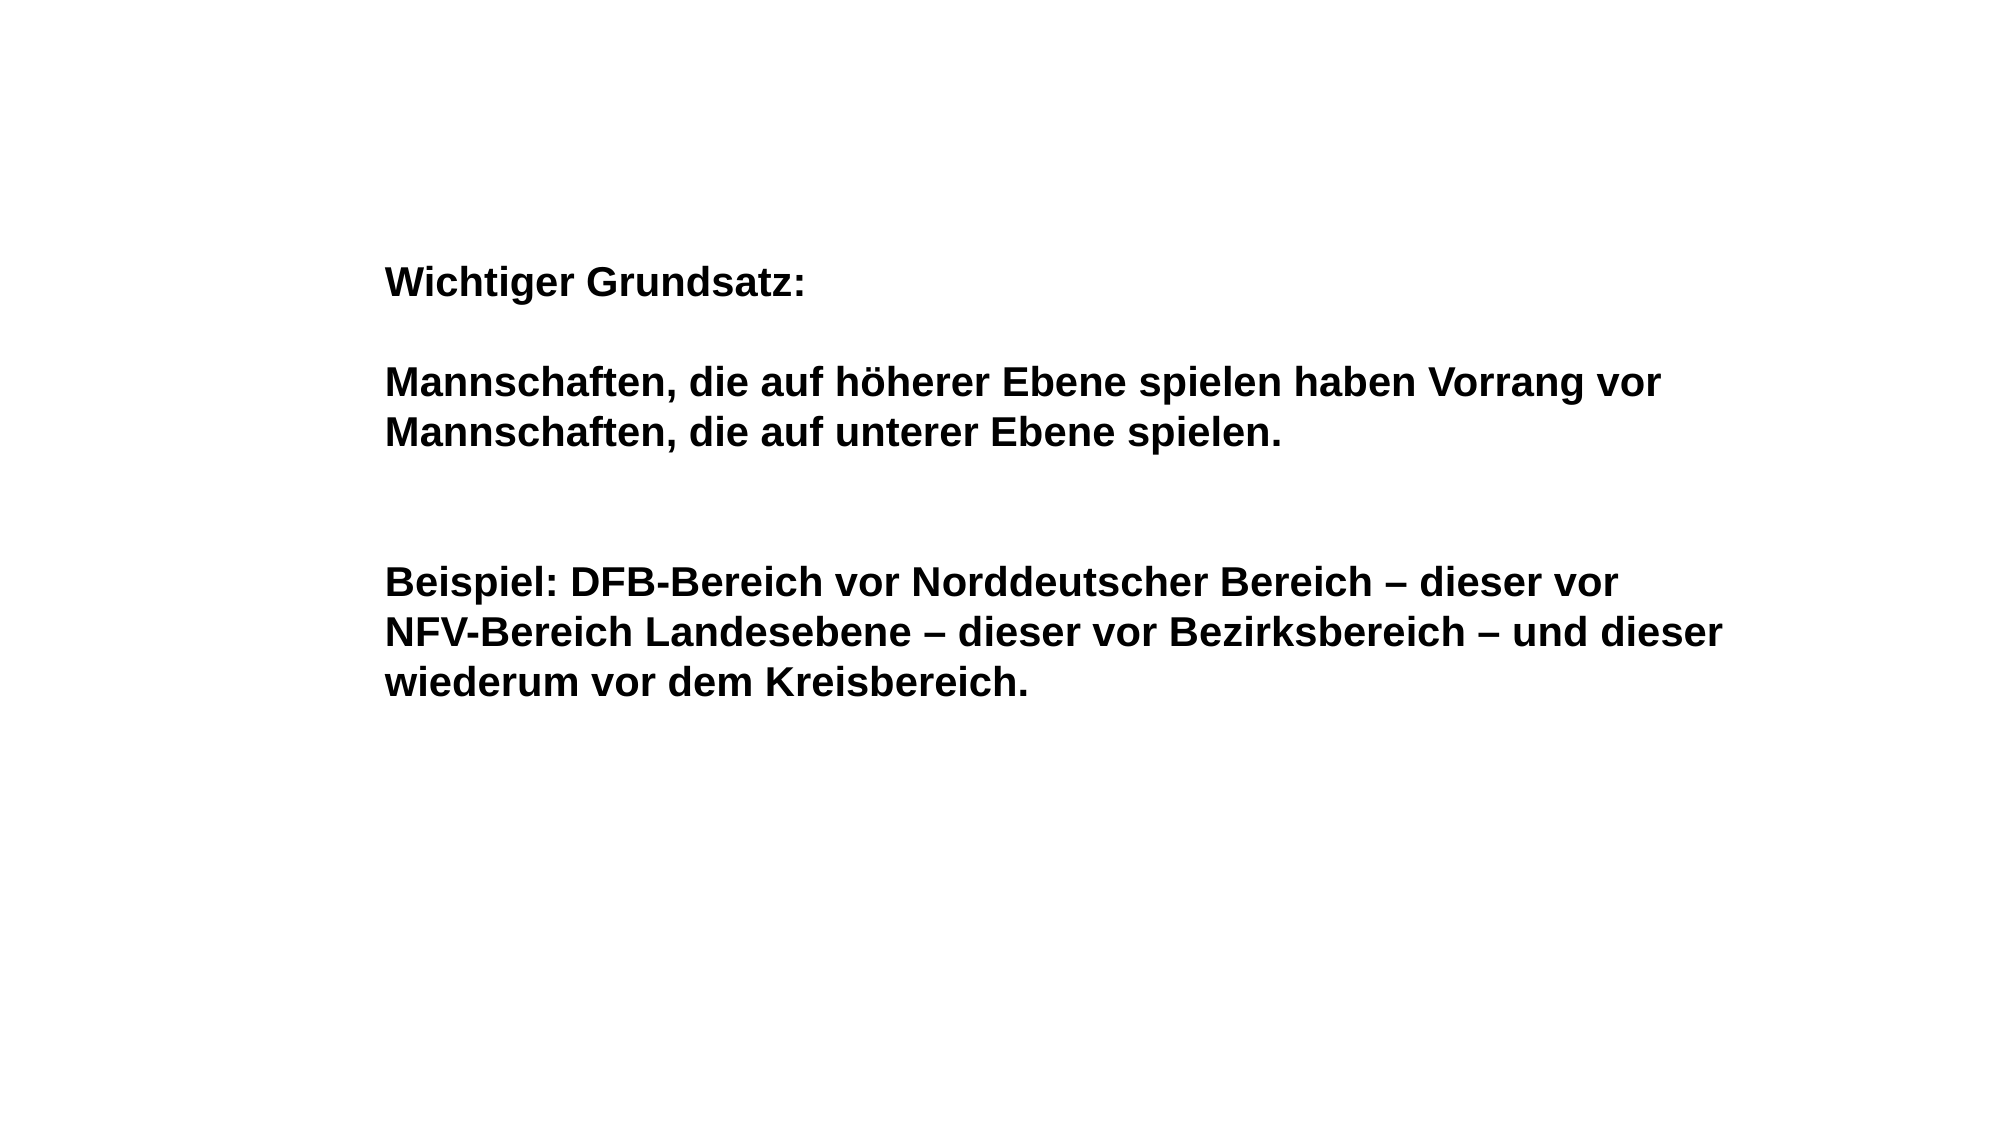

Wichtiger Grundsatz:
Mannschaften, die auf höherer Ebene spielen haben Vorrang vor
Mannschaften, die auf unterer Ebene spielen.
Beispiel: DFB-Bereich vor Norddeutscher Bereich – dieser vor
NFV-Bereich Landesebene – dieser vor Bezirksbereich – und dieser
wiederum vor dem Kreisbereich.